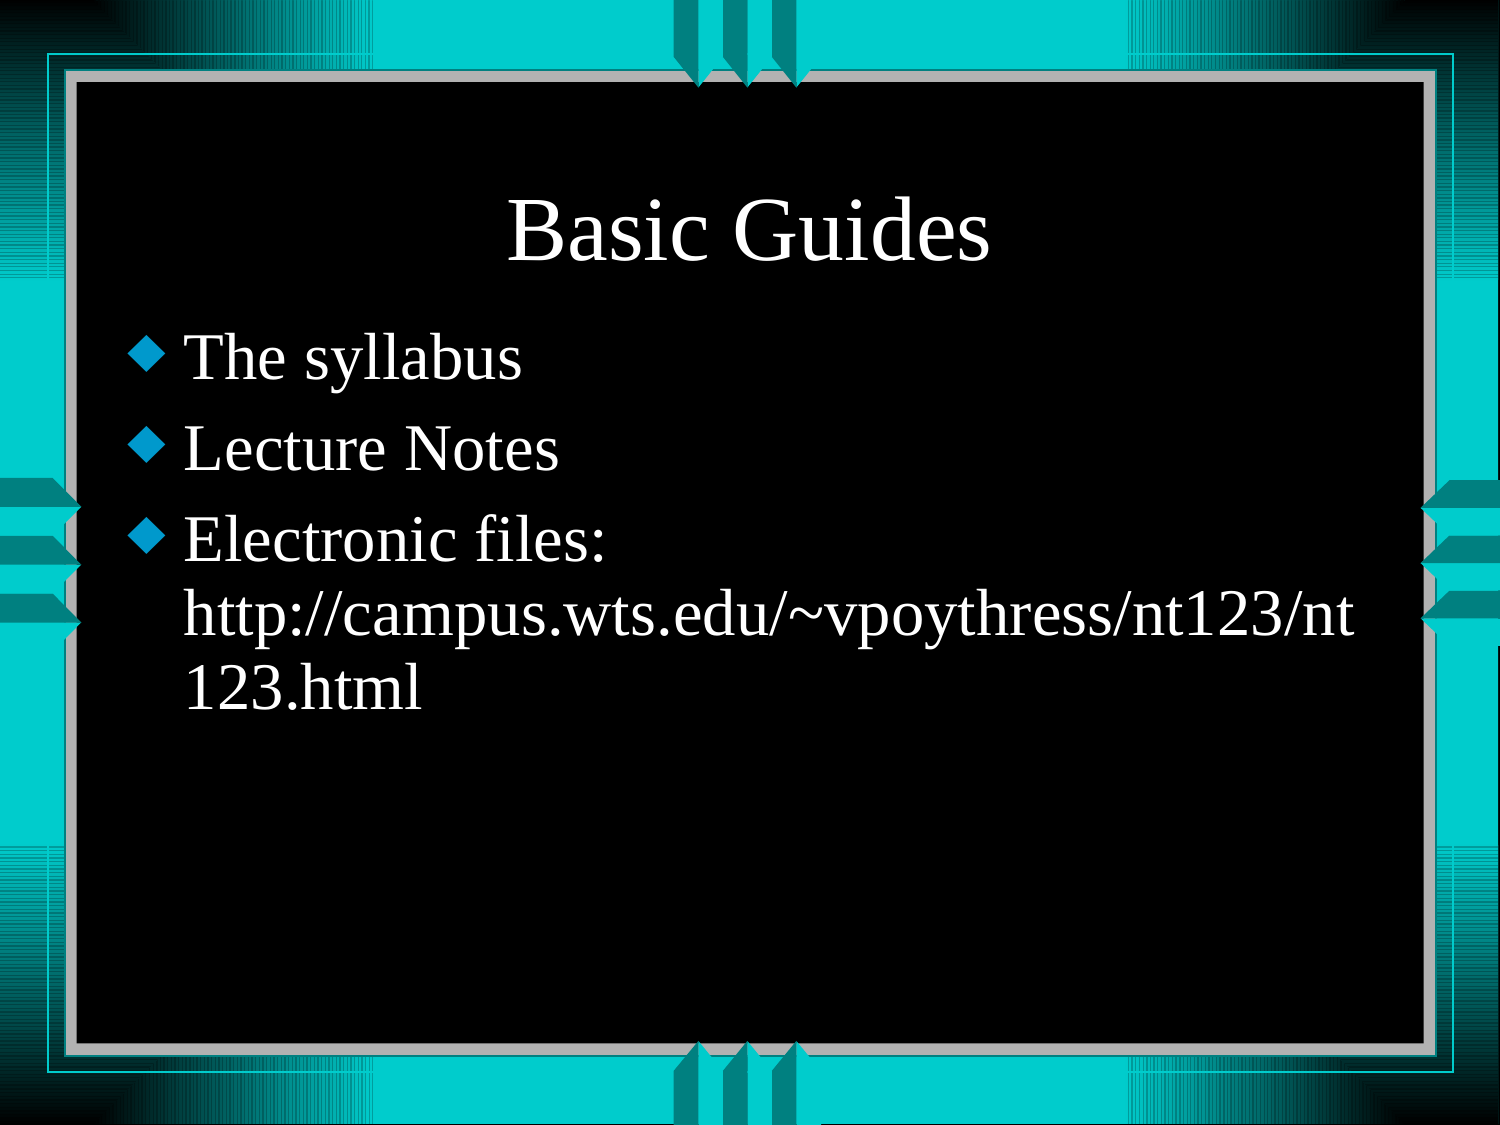

# Basic Guides
The syllabus
Lecture Notes
Electronic files: http://campus.wts.edu/~vpoythress/nt123/nt123.html